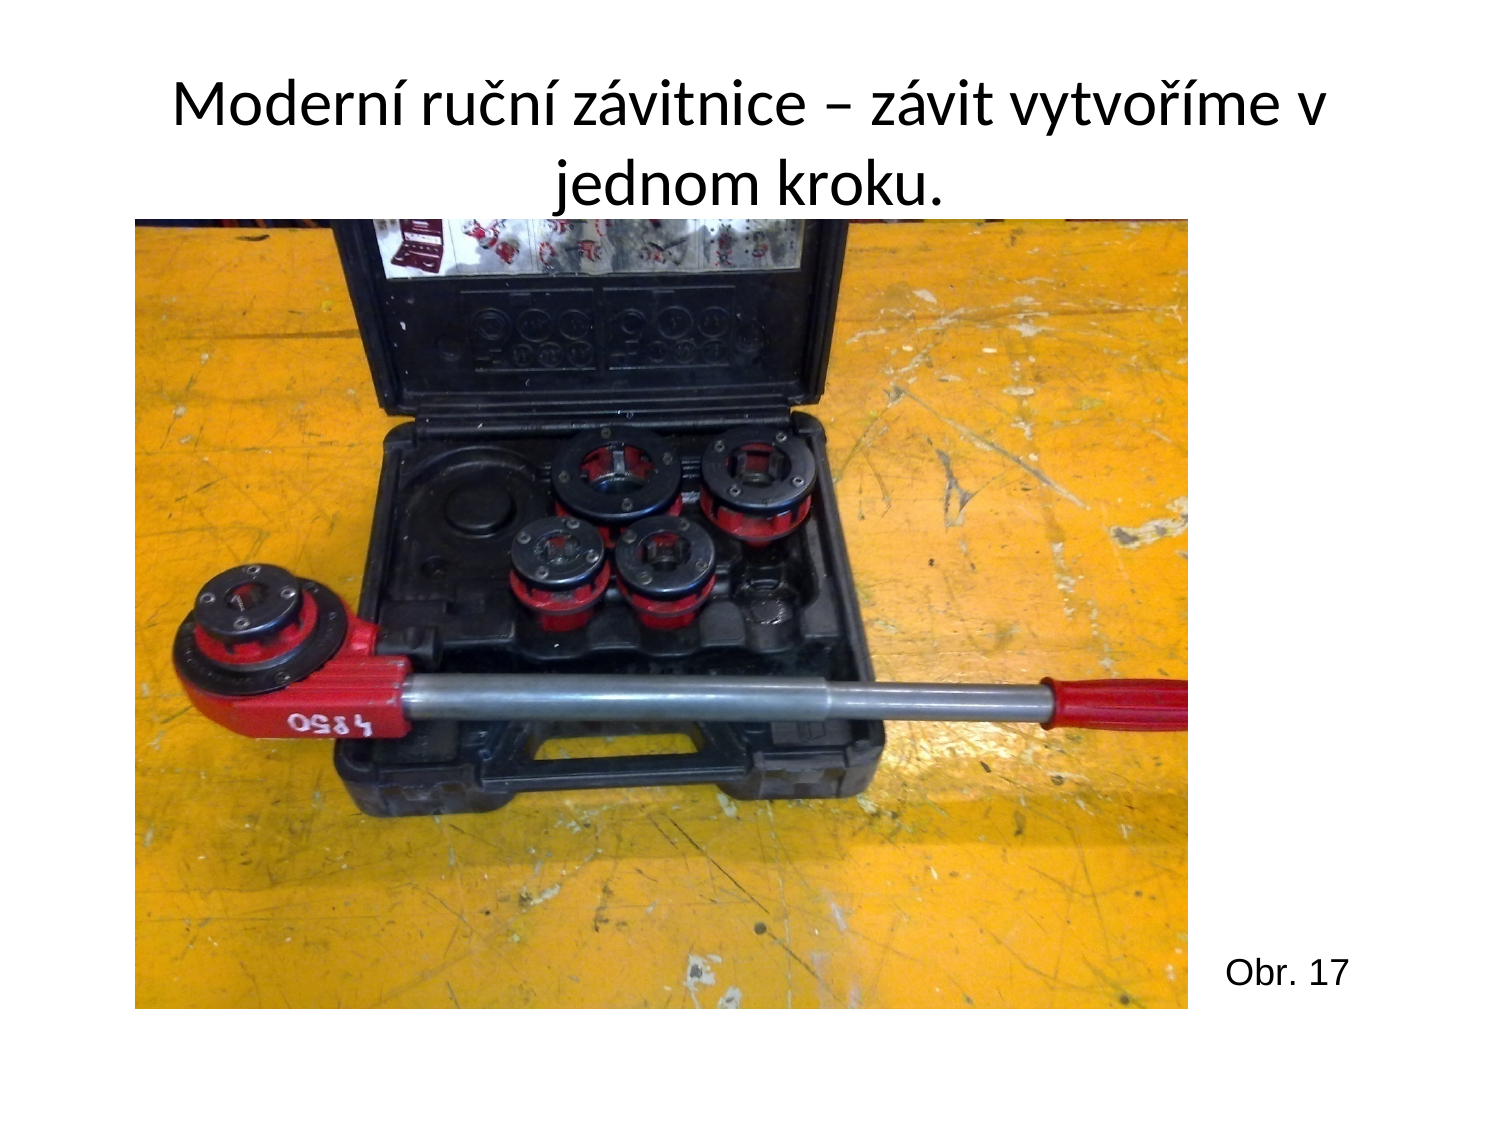

# Moderní ruční závitnice – závit vytvoříme v jednom kroku.
Obr. 17